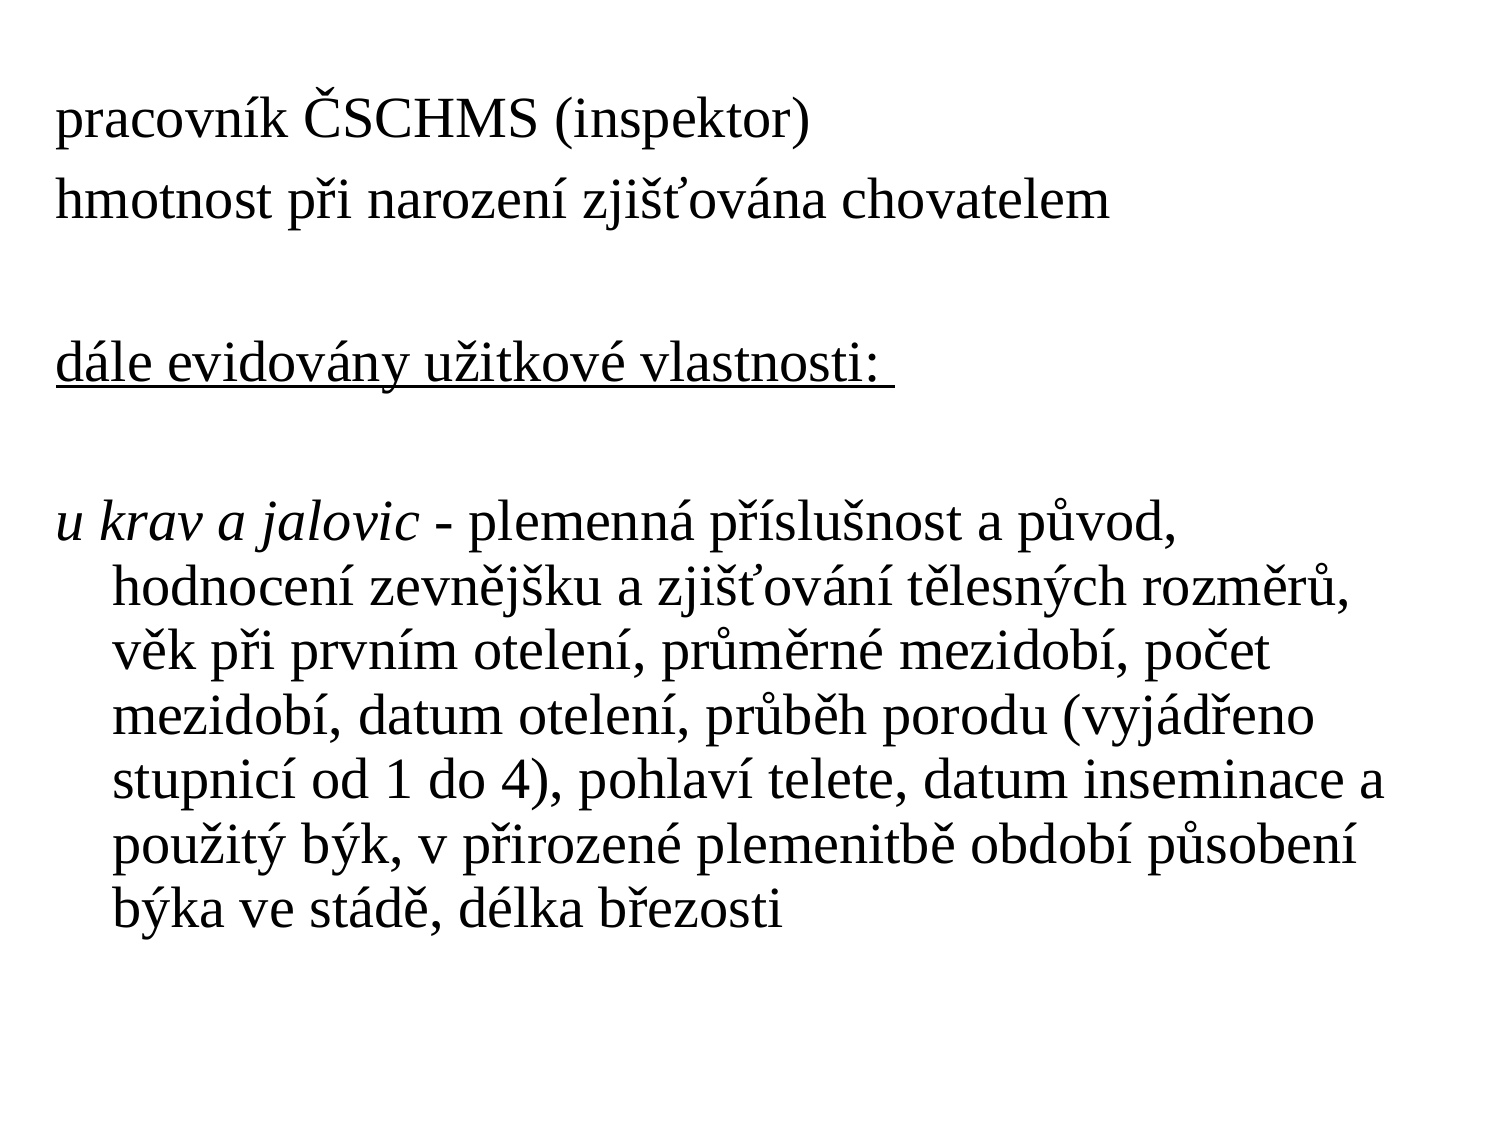

# pracovník ČSCHMS (inspektor)
hmotnost při narození zjišťována chovatelem
dále evidovány užitkové vlastnosti:
u krav a jalovic - plemenná příslušnost a původ, hodnocení zevnějšku a zjišťování tělesných rozměrů, věk při prvním otelení, průměrné mezidobí, počet mezidobí, datum otelení, průběh porodu (vyjádřeno stupnicí od 1 do 4), pohlaví telete, datum inseminace a použitý býk, v přirozené plemenitbě období působení býka ve stádě, délka březosti